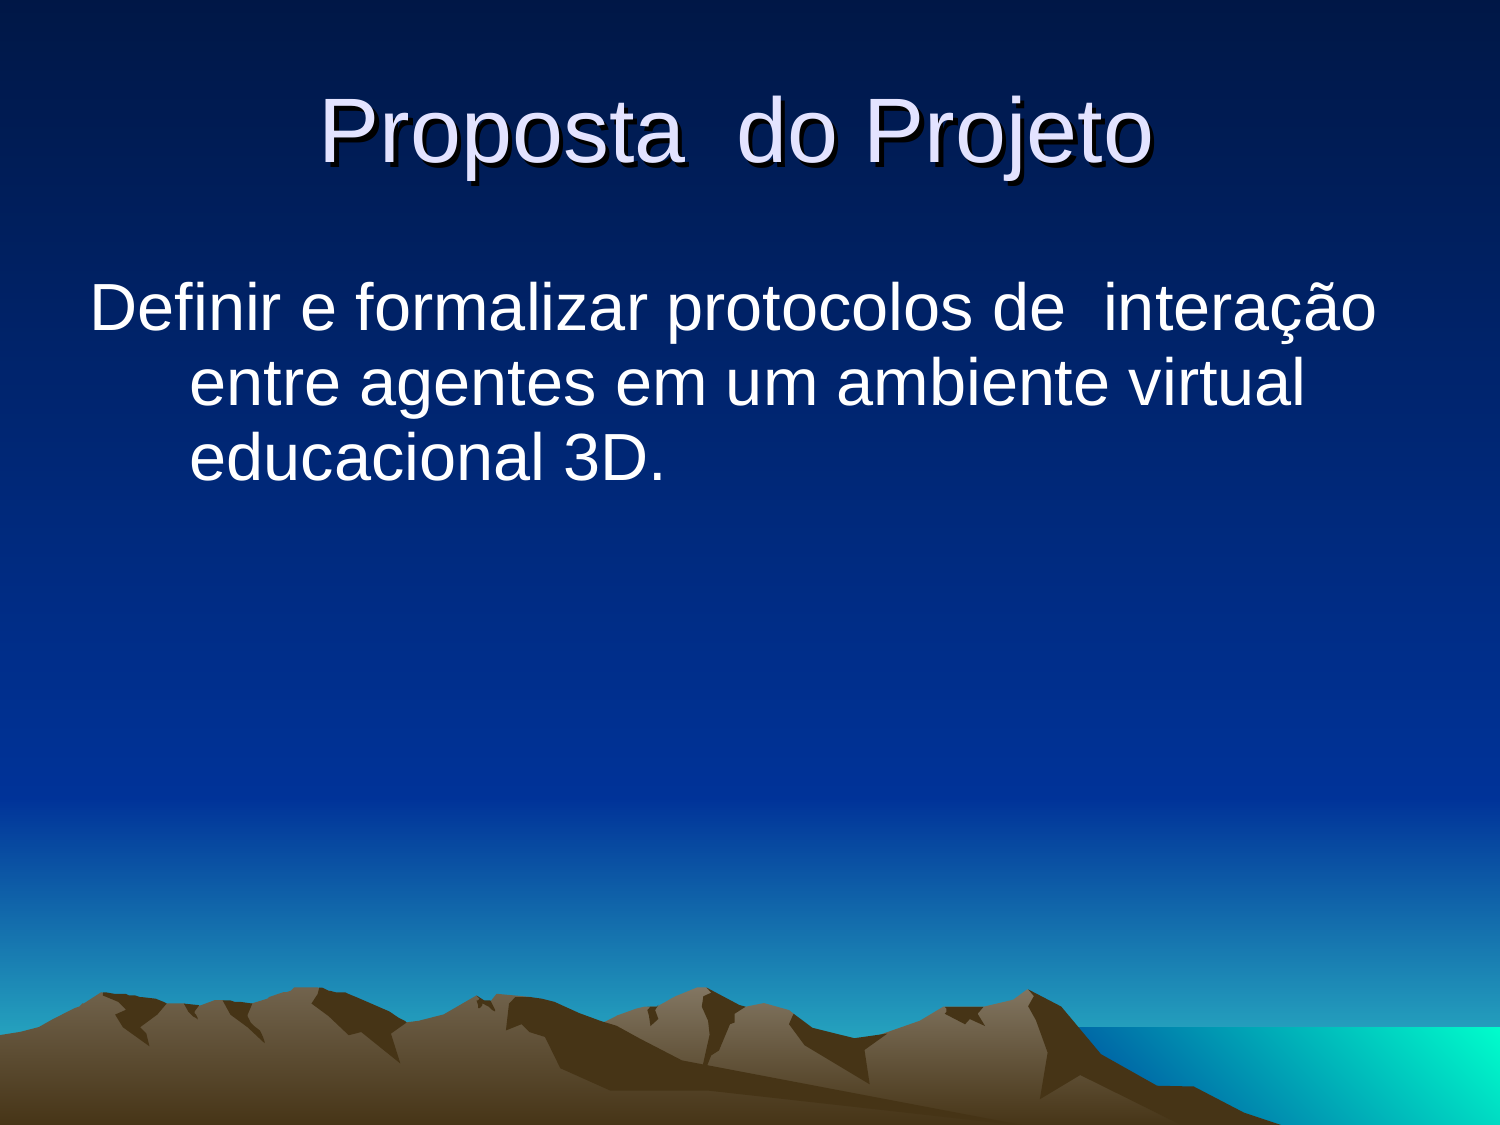

# Proposta do Projeto
Definir e formalizar protocolos de interação entre agentes em um ambiente virtual educacional 3D.